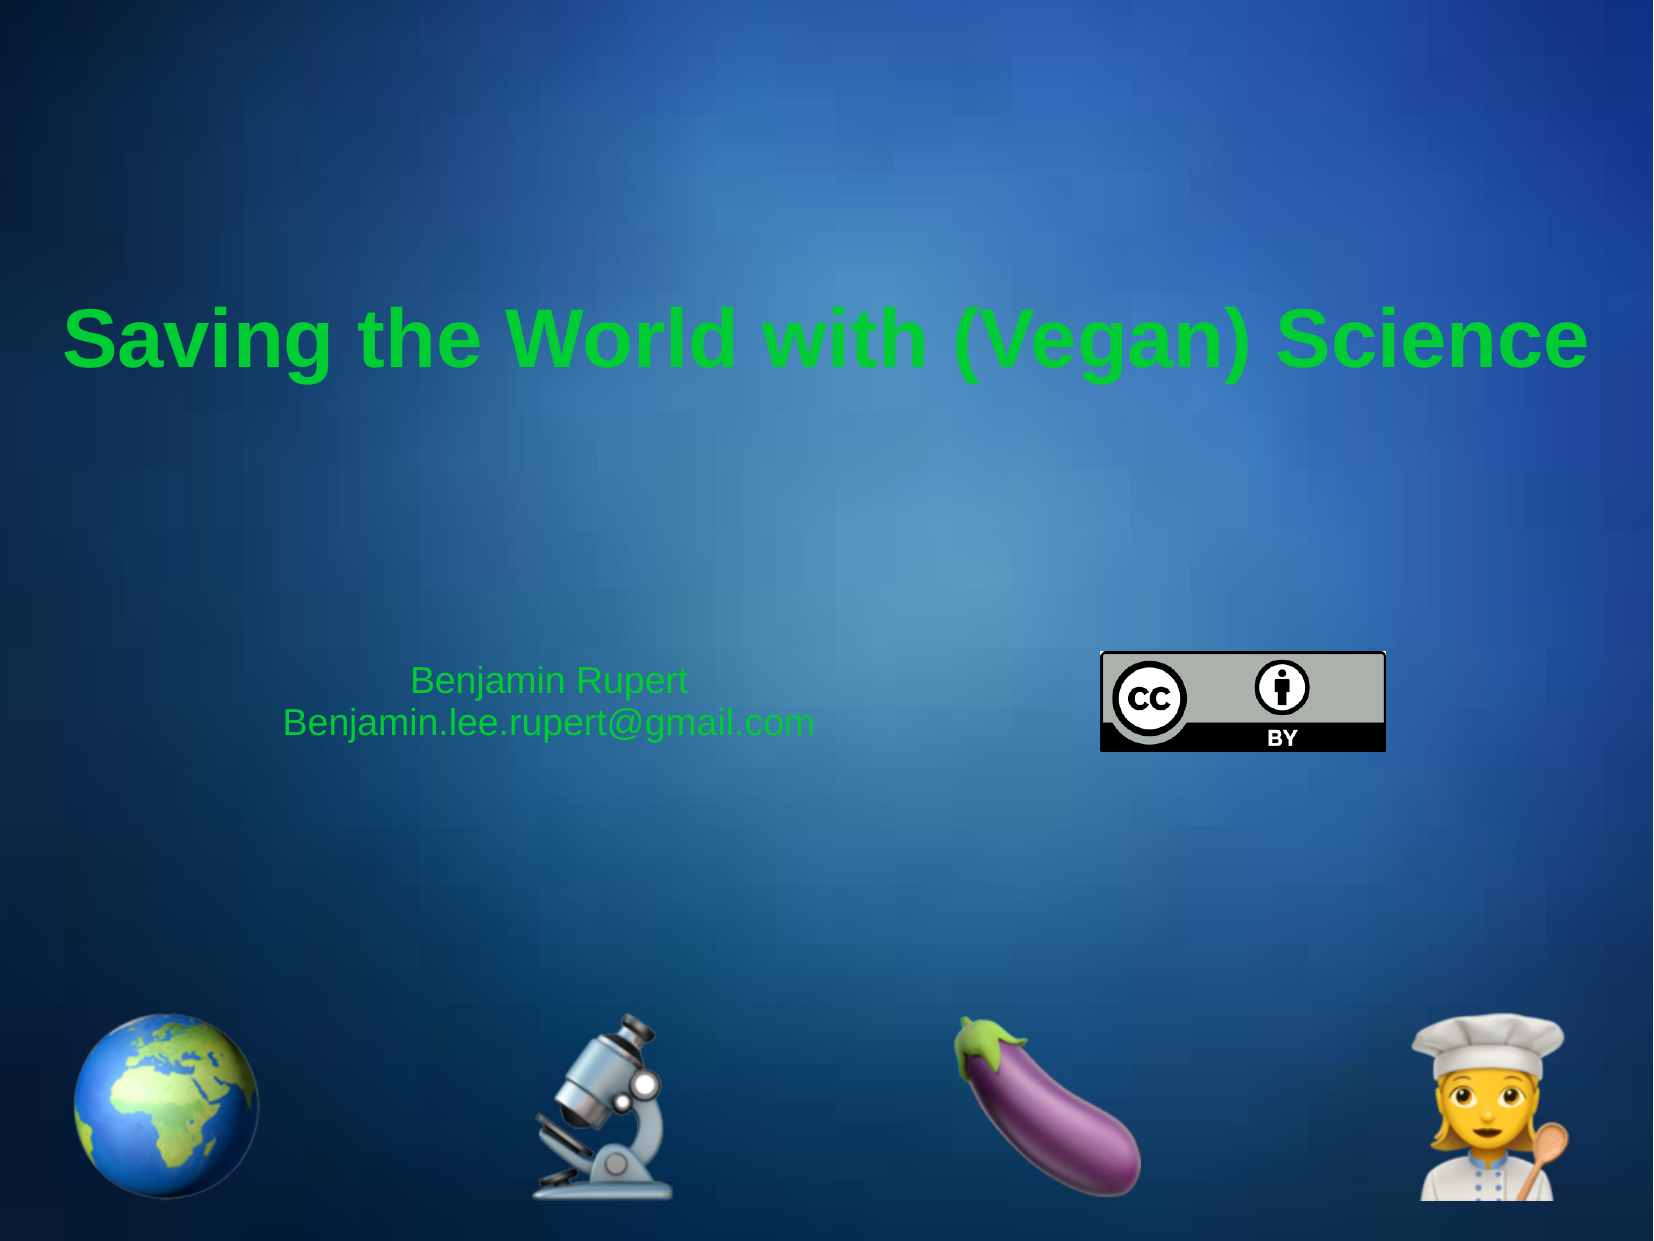

Saving the World with (Vegan) Science
Benjamin Rupert
Benjamin.lee.rupert@gmail.com